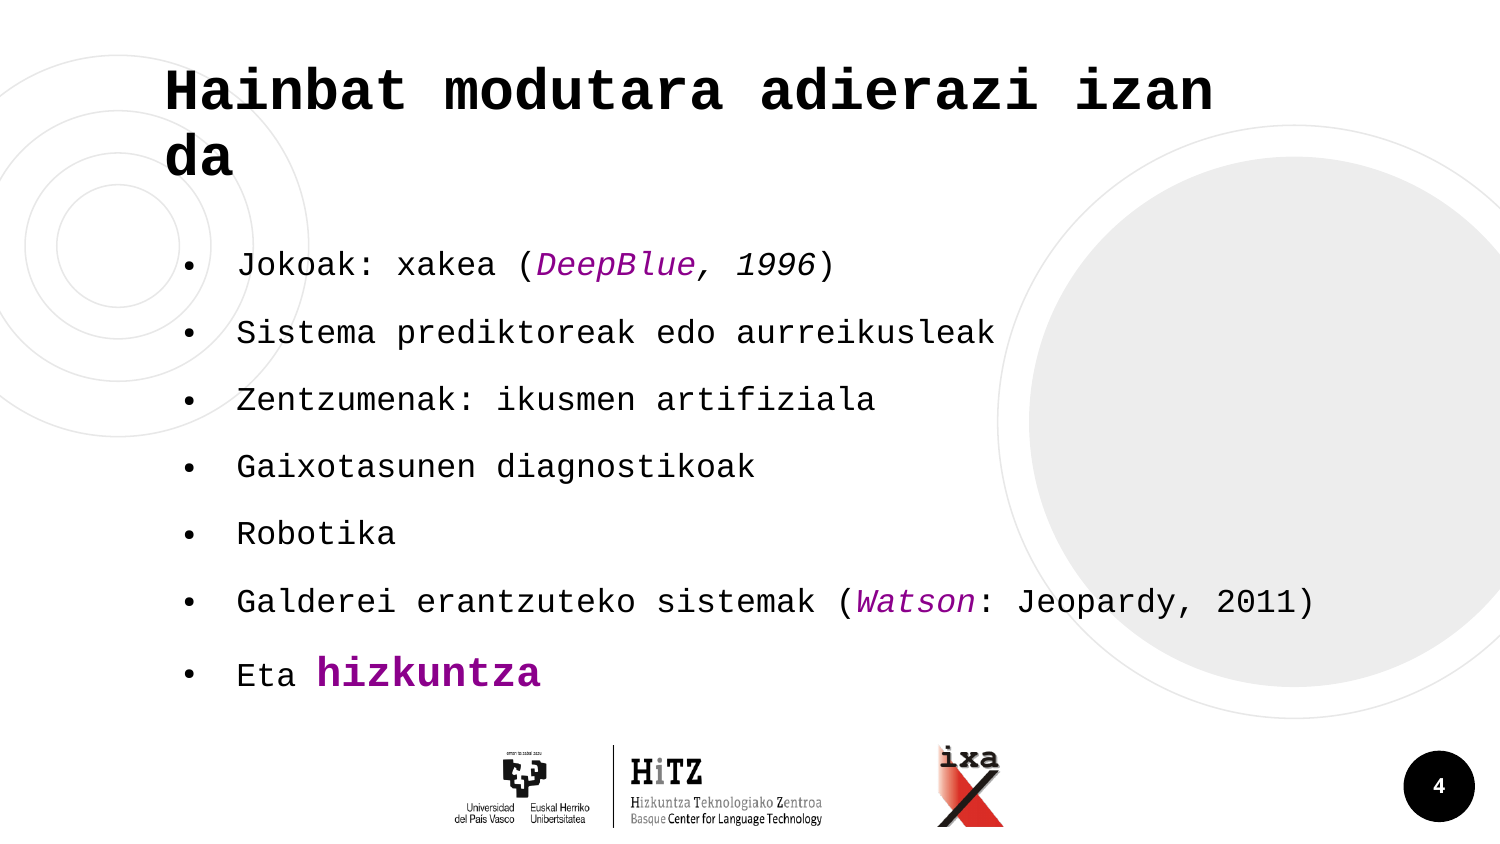

# Hainbat modutara adierazi izan da
Jokoak: xakea (DeepBlue, 1996)
Sistema prediktoreak edo aurreikusleak
Zentzumenak: ikusmen artifiziala
Gaixotasunen diagnostikoak
Robotika
Galderei erantzuteko sistemak (Watson: Jeopardy, 2011)
Eta hizkuntza